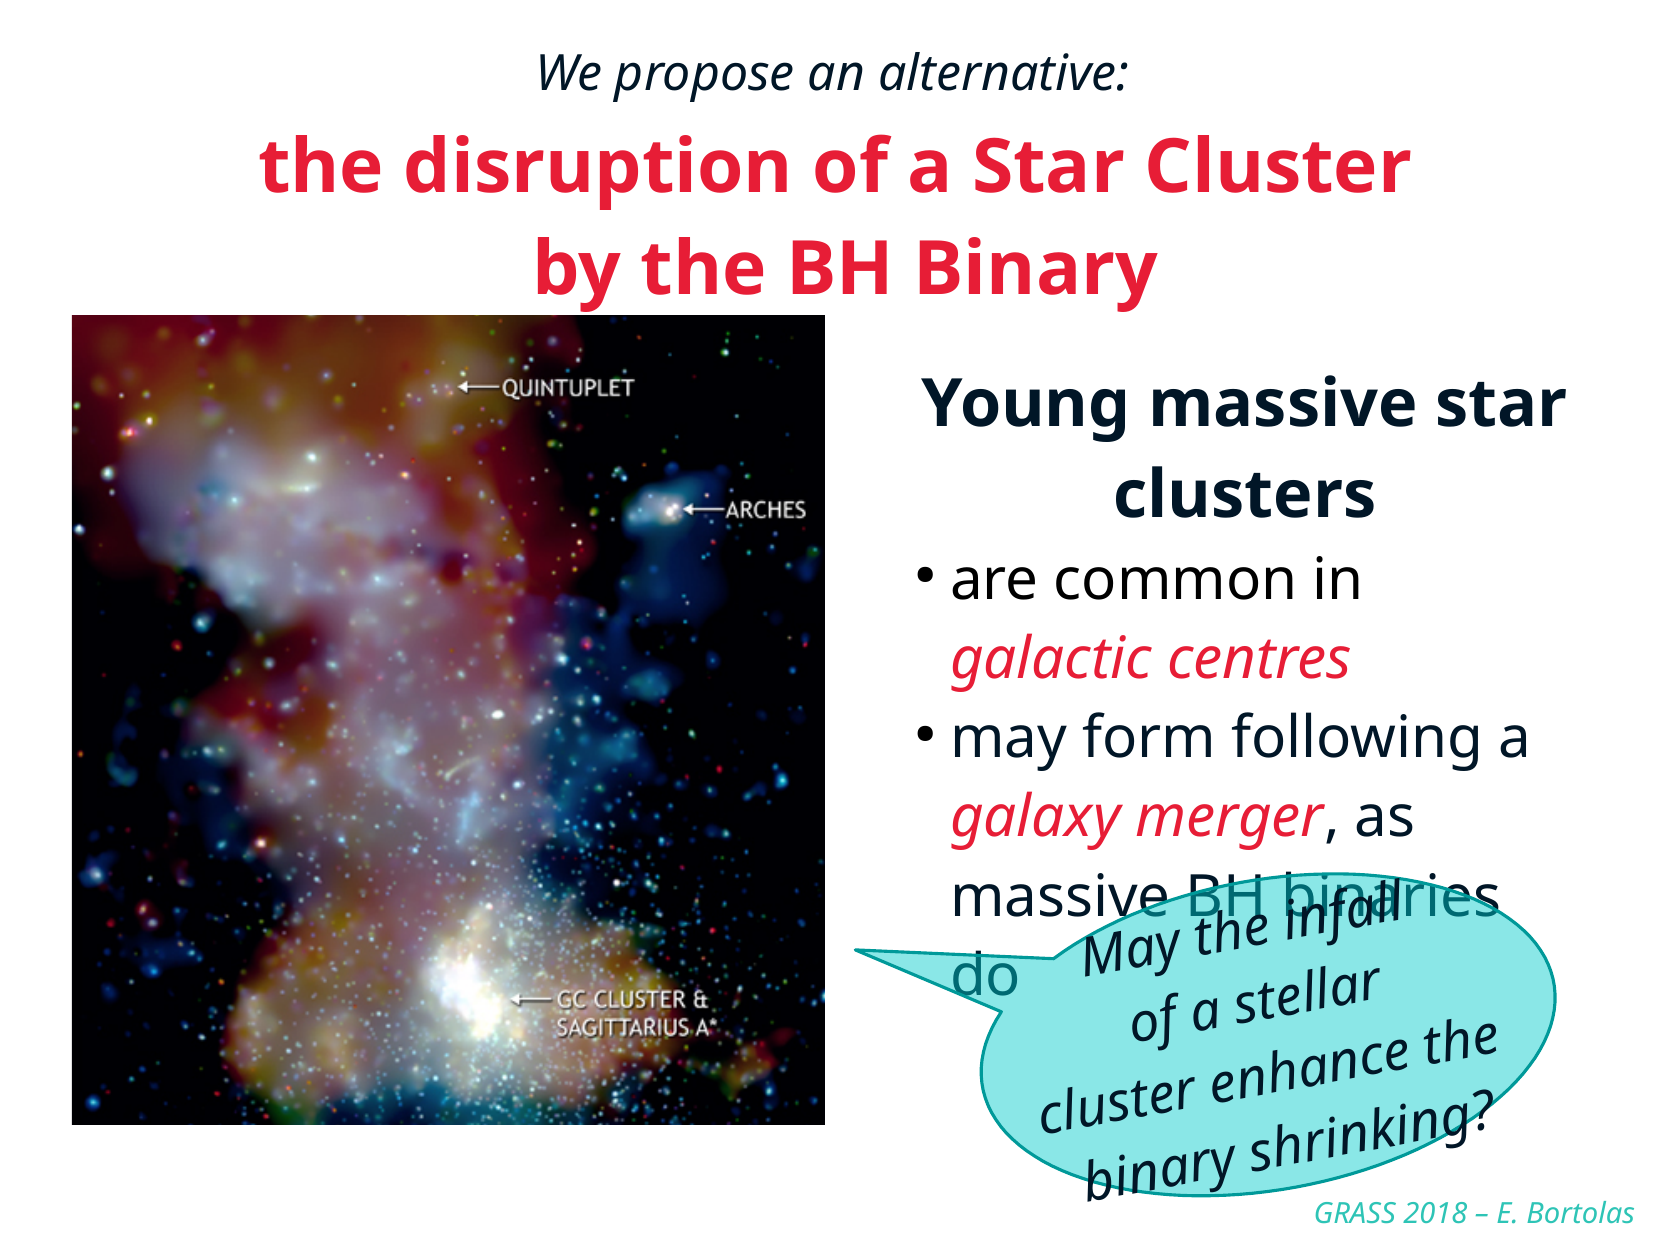

We propose an alternative:
the disruption of a Star Cluster
by the BH Binary
Young massive star clusters
are common in galactic centres
may form following a galaxy merger, as massive BH binaries do
May the infall
of a stellar
cluster enhance the
binary shrinking?
GRASS 2018 – E. Bortolas